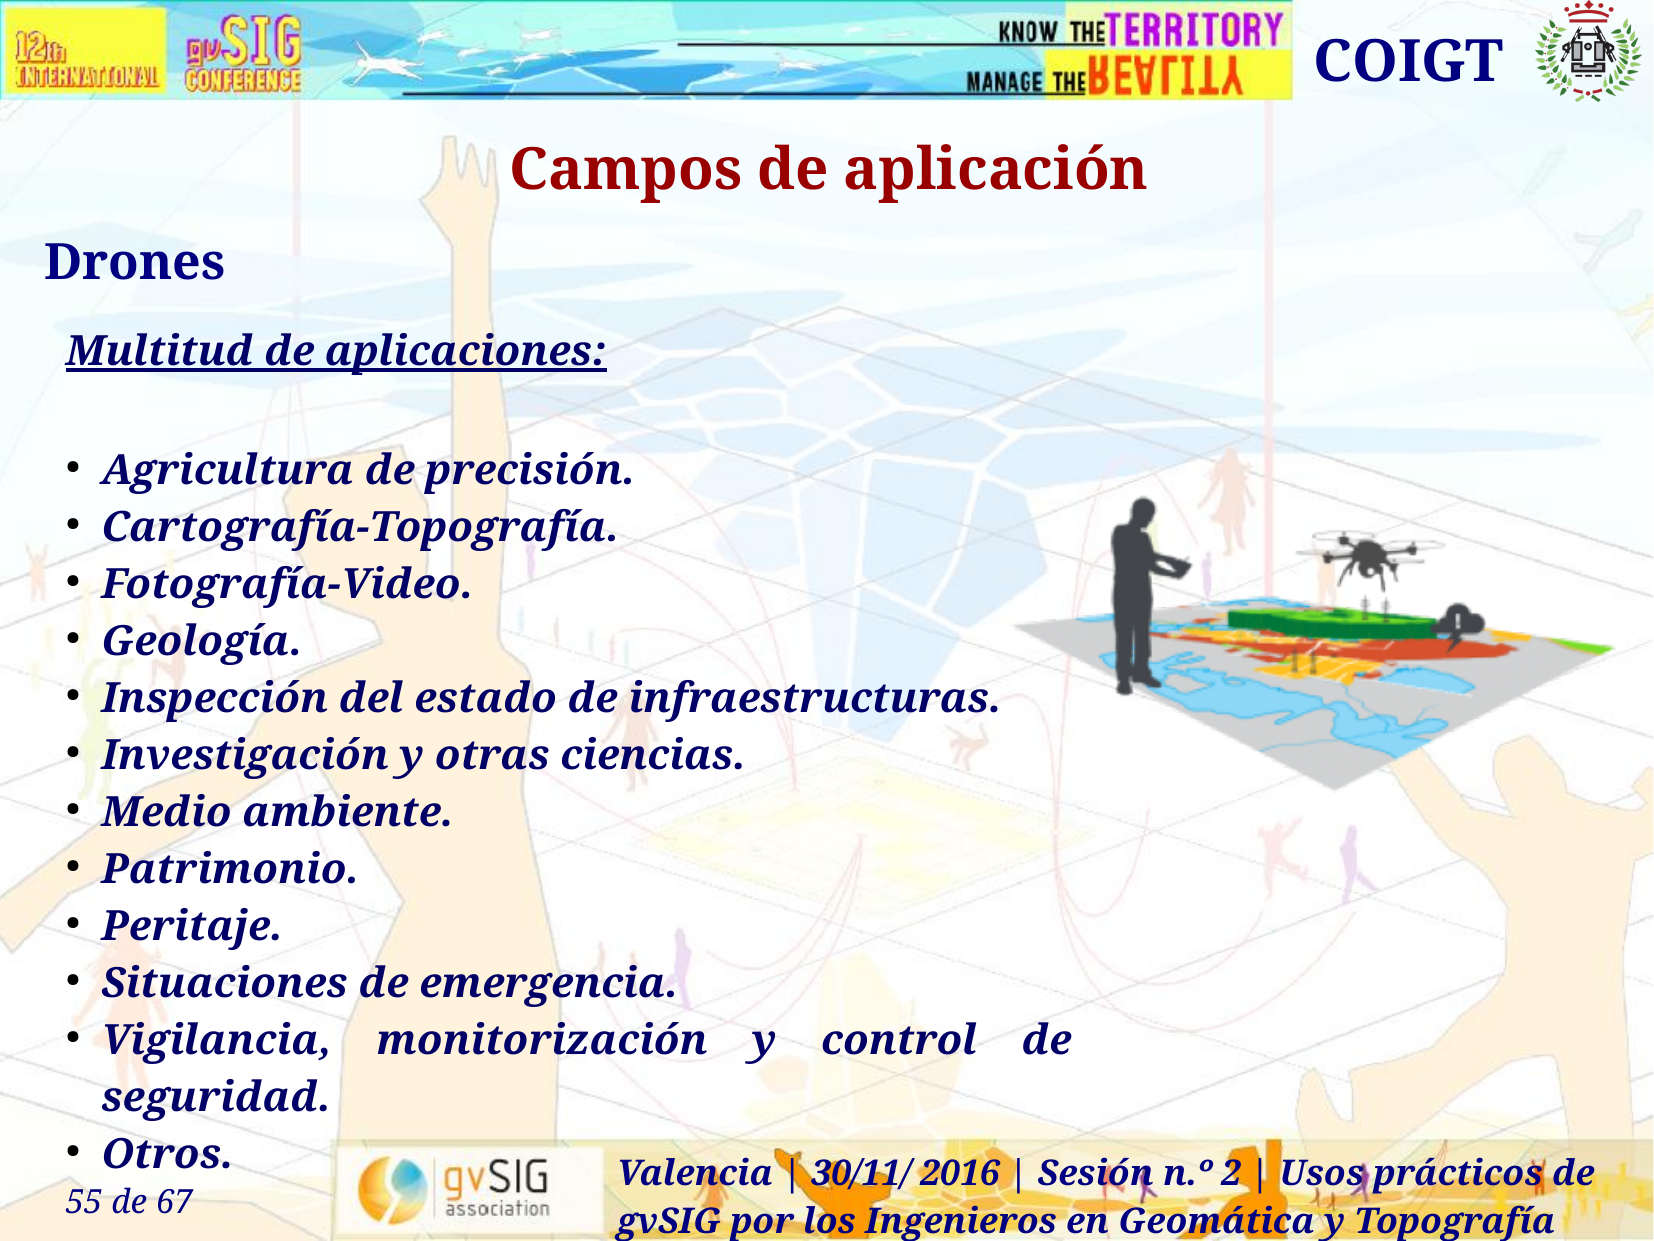

COIGT
Valencia | 30/11/ 2016 | Sesión n.º 2 | Usos prácticos de gvSIG por los Ingenieros en Geomática y Topografía
 de 67
Campos de aplicación
Drones
Multitud de aplicaciones:
Agricultura de precisión.
Cartografía-Topografía.
Fotografía-Video.
Geología.
Inspección del estado de infraestructuras.
Investigación y otras ciencias.
Medio ambiente.
Patrimonio.
Peritaje.
Situaciones de emergencia.
Vigilancia, monitorización y control de seguridad.
Otros.